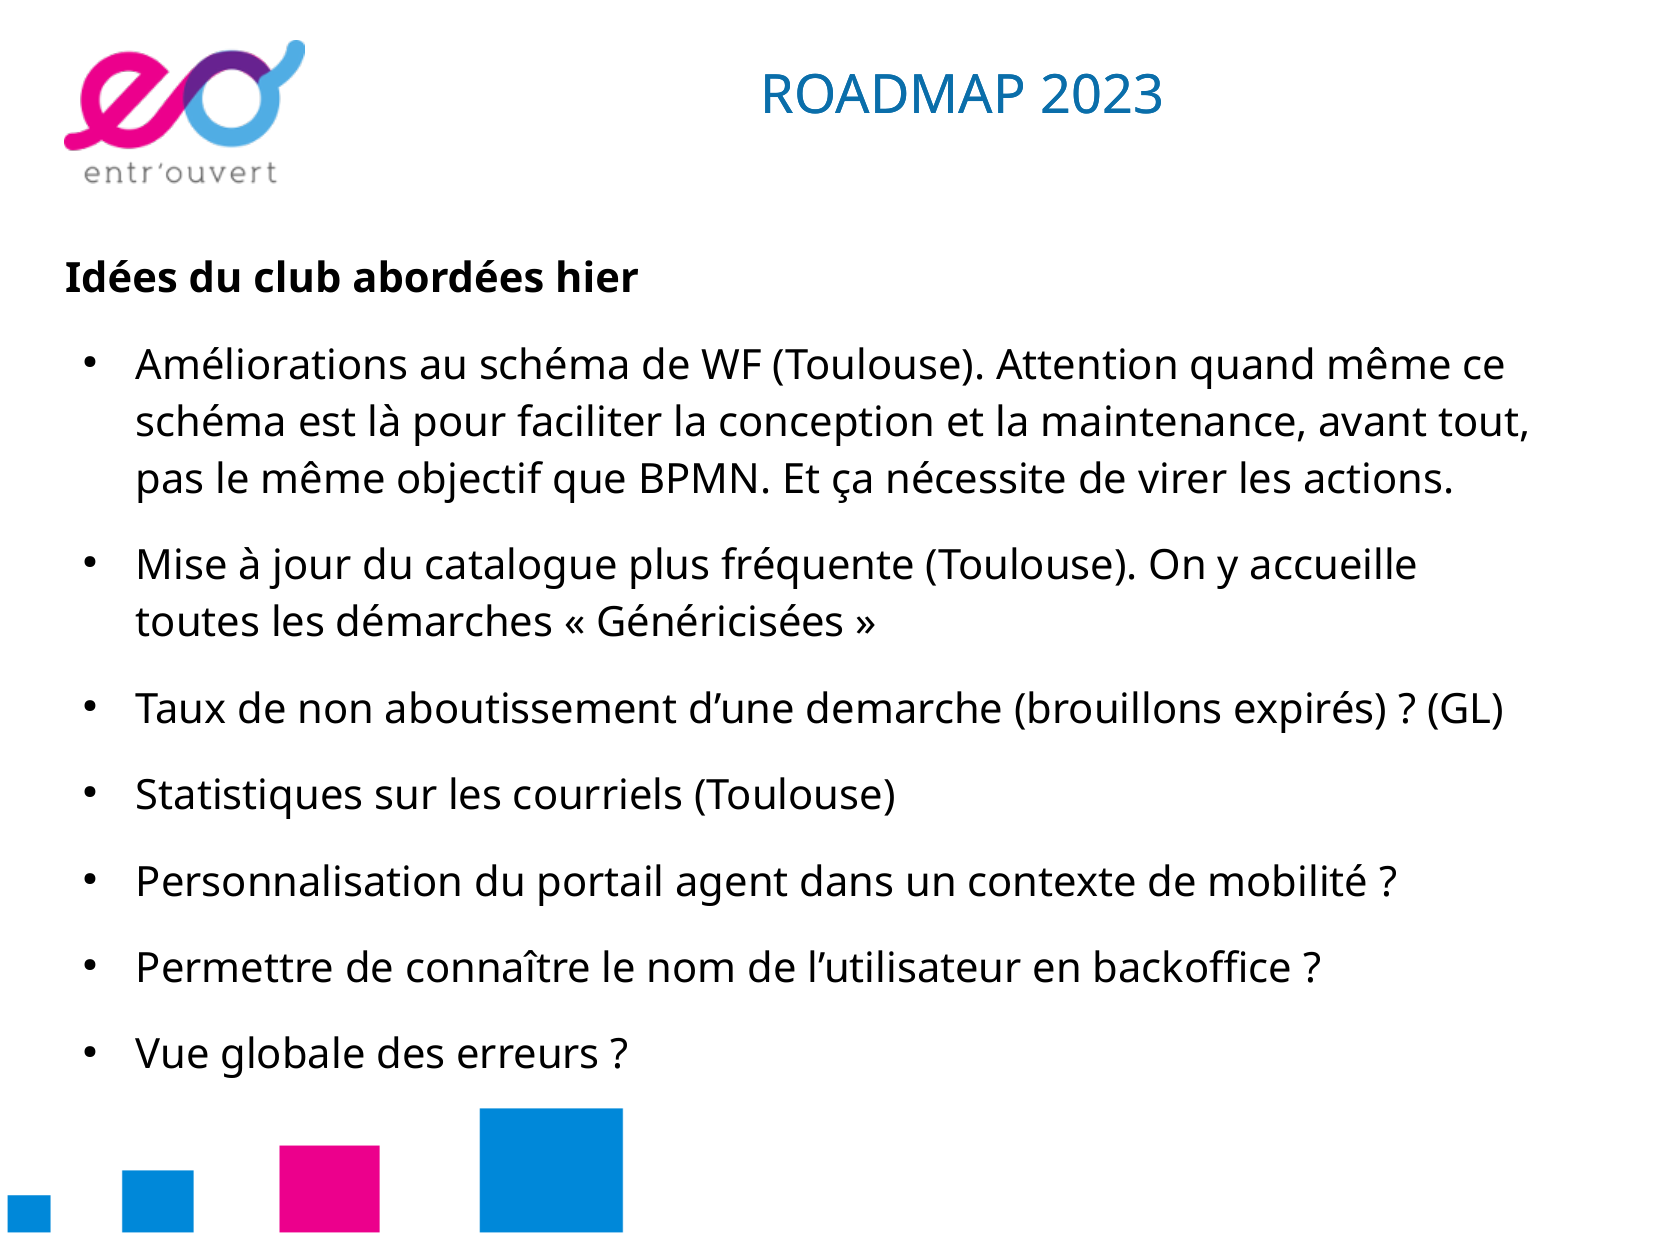

# roadmap 2023
roadmap 2023
Idées du club abordées hier
Améliorations au schéma de WF (Toulouse). Attention quand même ce schéma est là pour faciliter la conception et la maintenance, avant tout, pas le même objectif que BPMN. Et ça nécessite de virer les actions.
Mise à jour du catalogue plus fréquente (Toulouse). On y accueille toutes les démarches « Généricisées »
Taux de non aboutissement d’une demarche (brouillons expirés) ? (GL)
Statistiques sur les courriels (Toulouse)
Personnalisation du portail agent dans un contexte de mobilité ?
Permettre de connaître le nom de l’utilisateur en backoffice ?
Vue globale des erreurs ?